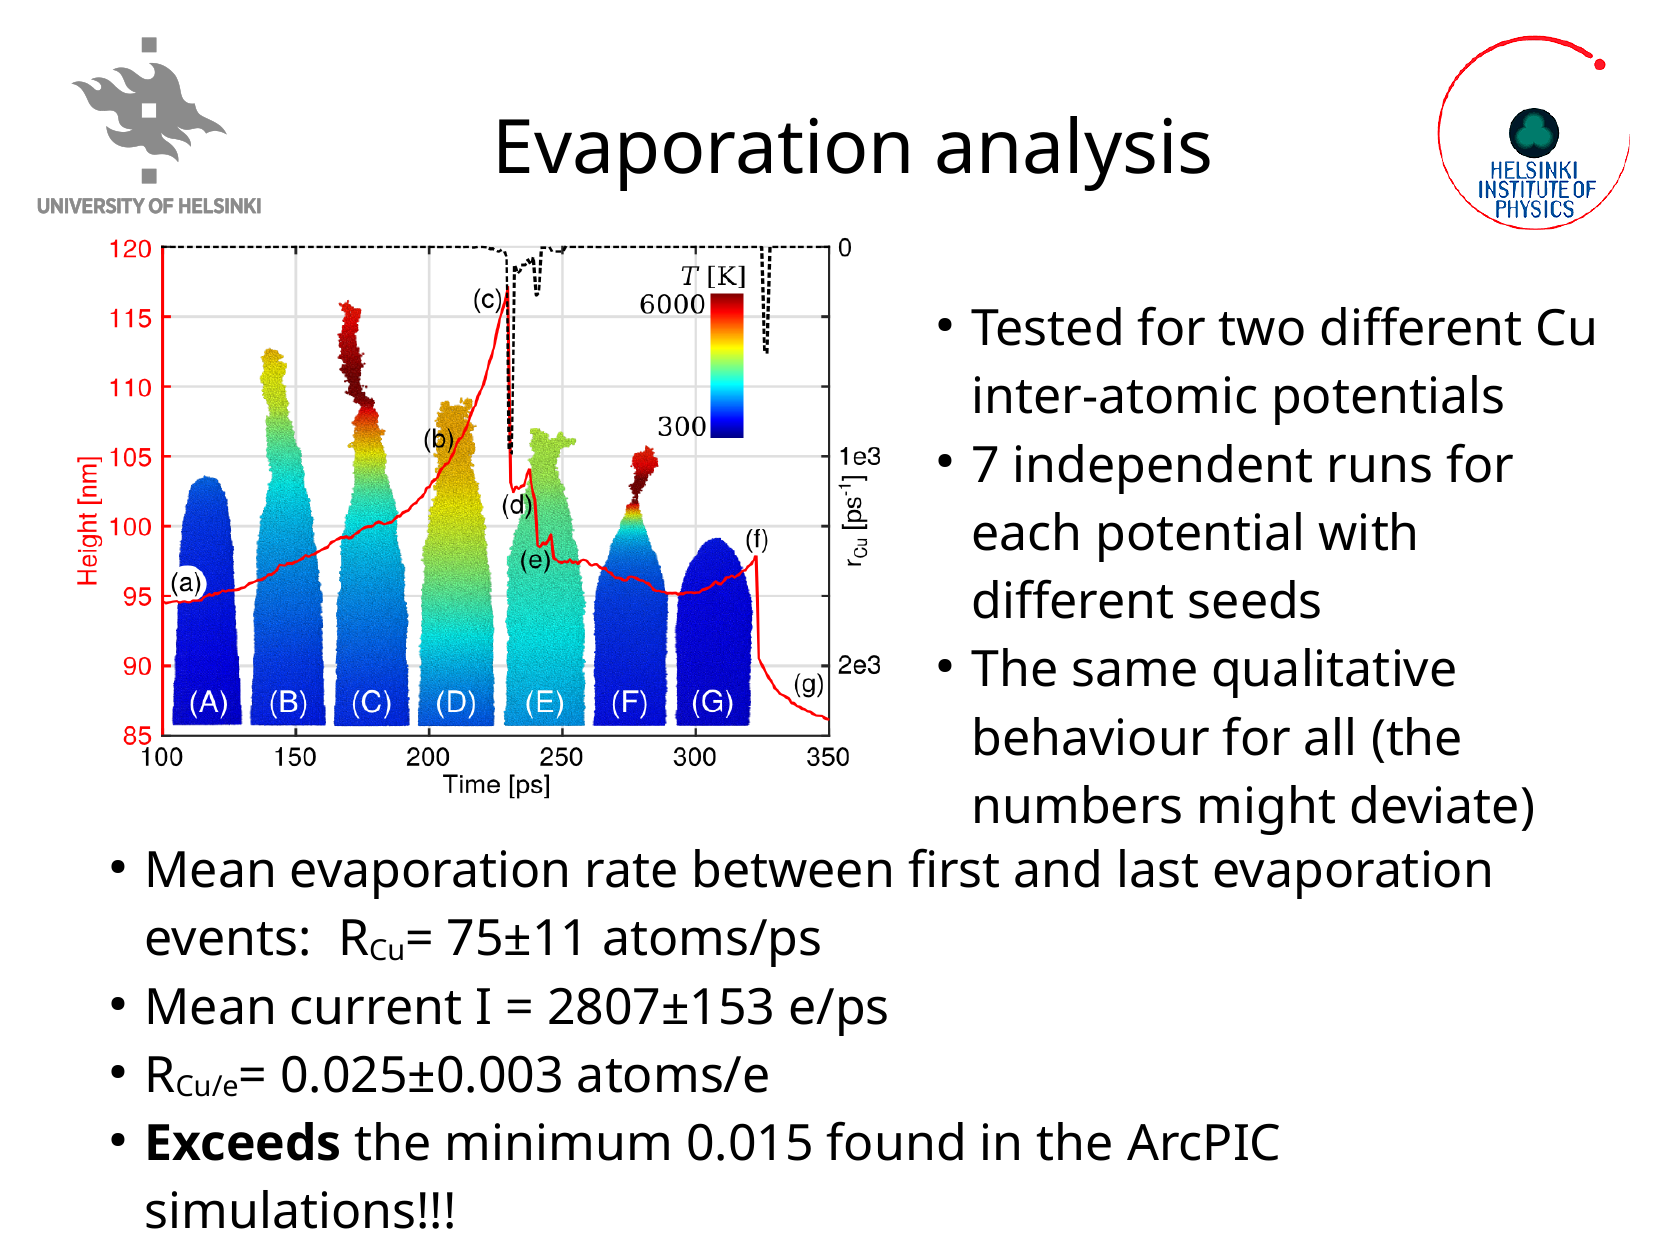

# Evaporation analysis
Tested for two different Cu inter-atomic potentials
7 independent runs for each potential with different seeds
The same qualitative behaviour for all (the numbers might deviate)
Mean evaporation rate between first and last evaporation events: RCu= 75±11 atoms/ps
Mean current I = 2807±153 e/ps
RCu/e= 0.025±0.003 atoms/e
Exceeds the minimum 0.015 found in the ArcPIC simulations!!!